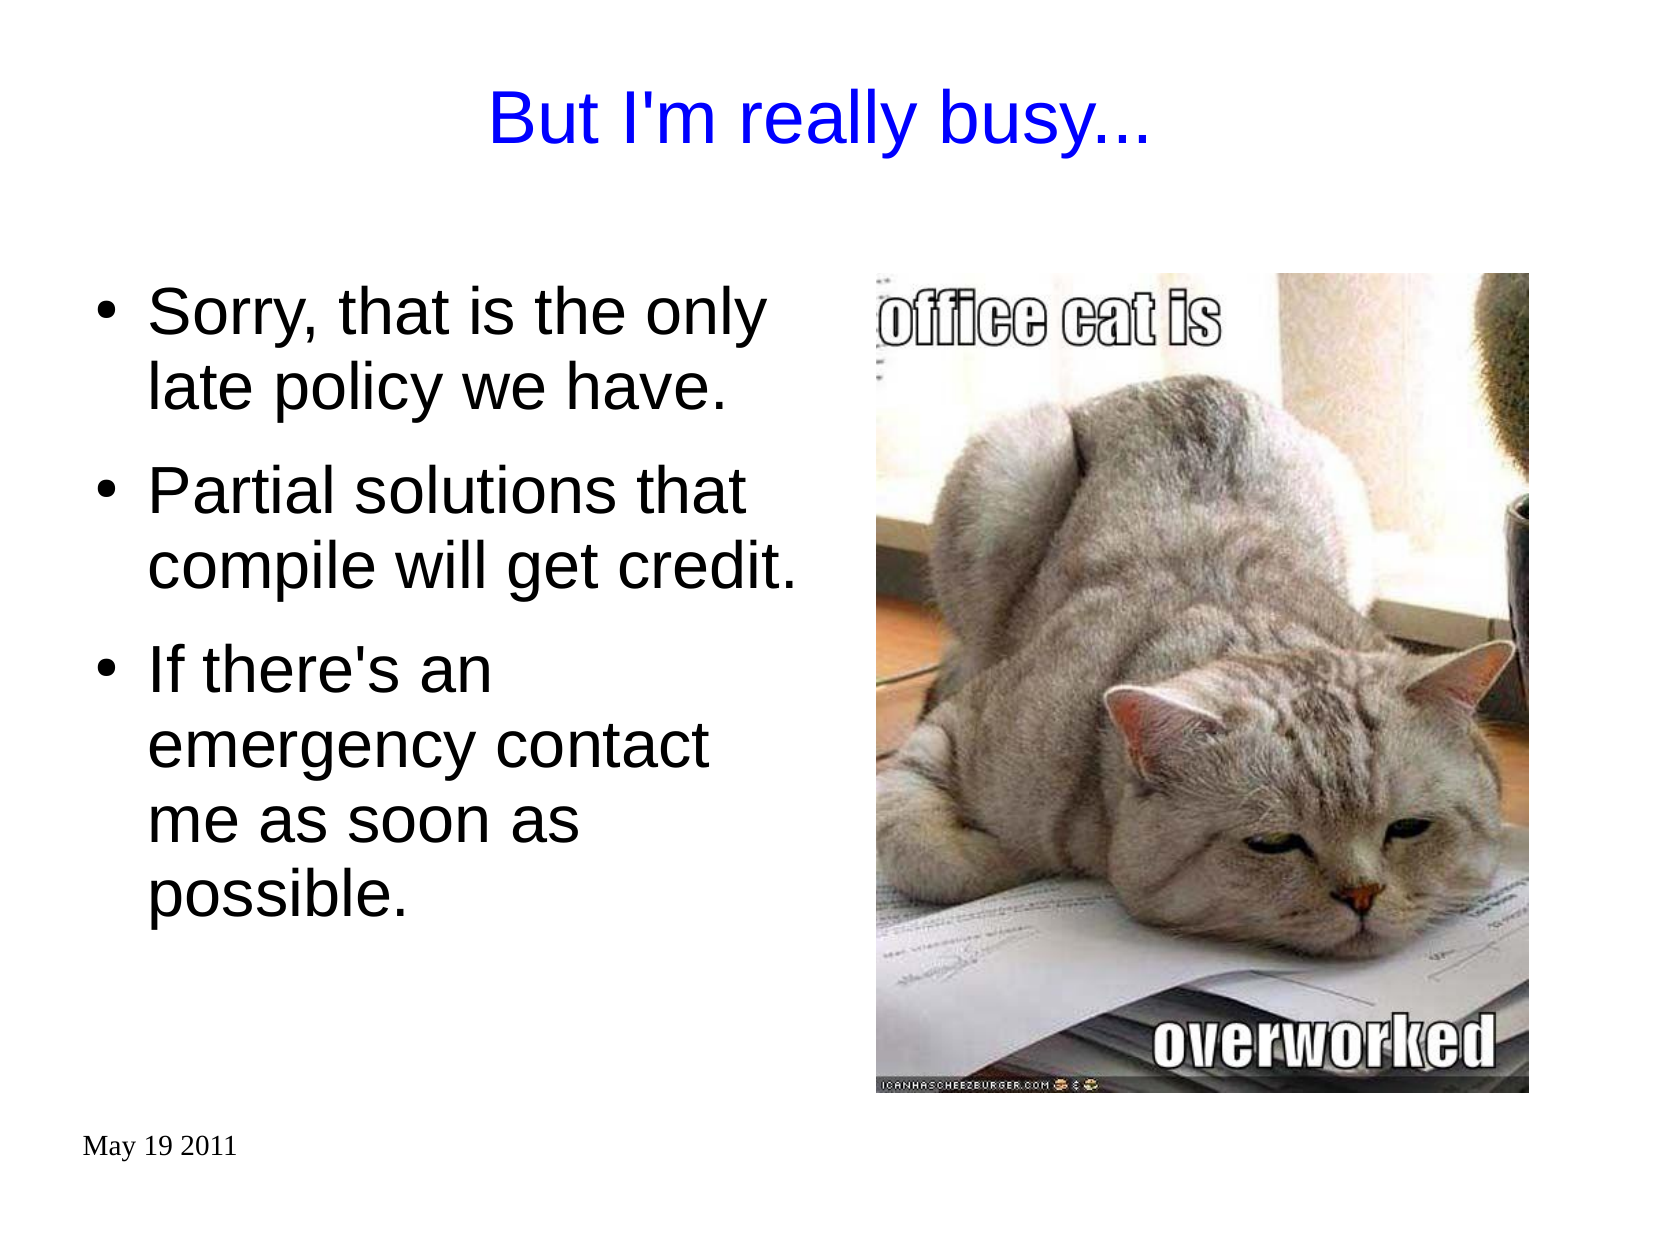

# But I'm really busy...
Sorry, that is the only late policy we have.
Partial solutions that compile will get credit.
If there's an emergency contact me as soon as possible.
May 19 2011